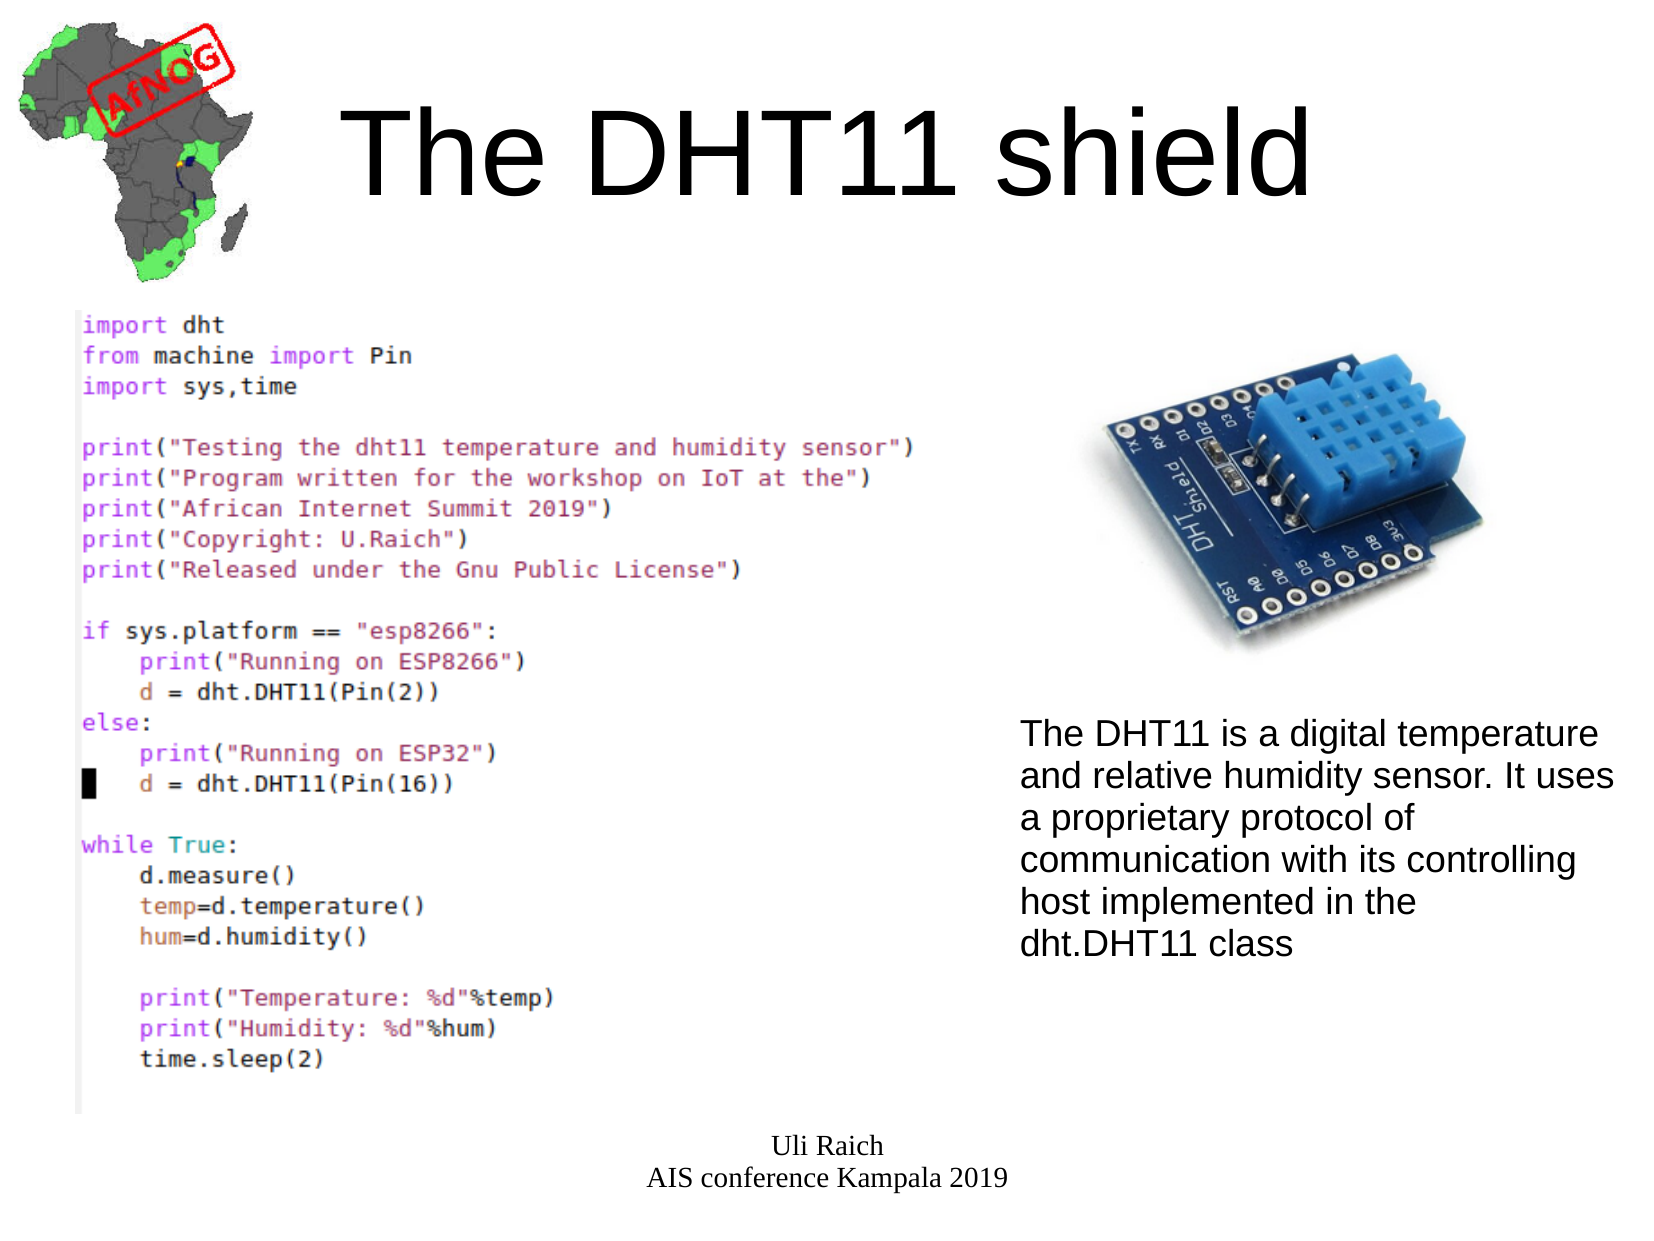

# The DHT11 shield
The DHT11 is a digital temperature
and relative humidity sensor. It uses
a proprietary protocol of
communication with its controlling
host implemented in the
dht.DHT11 class